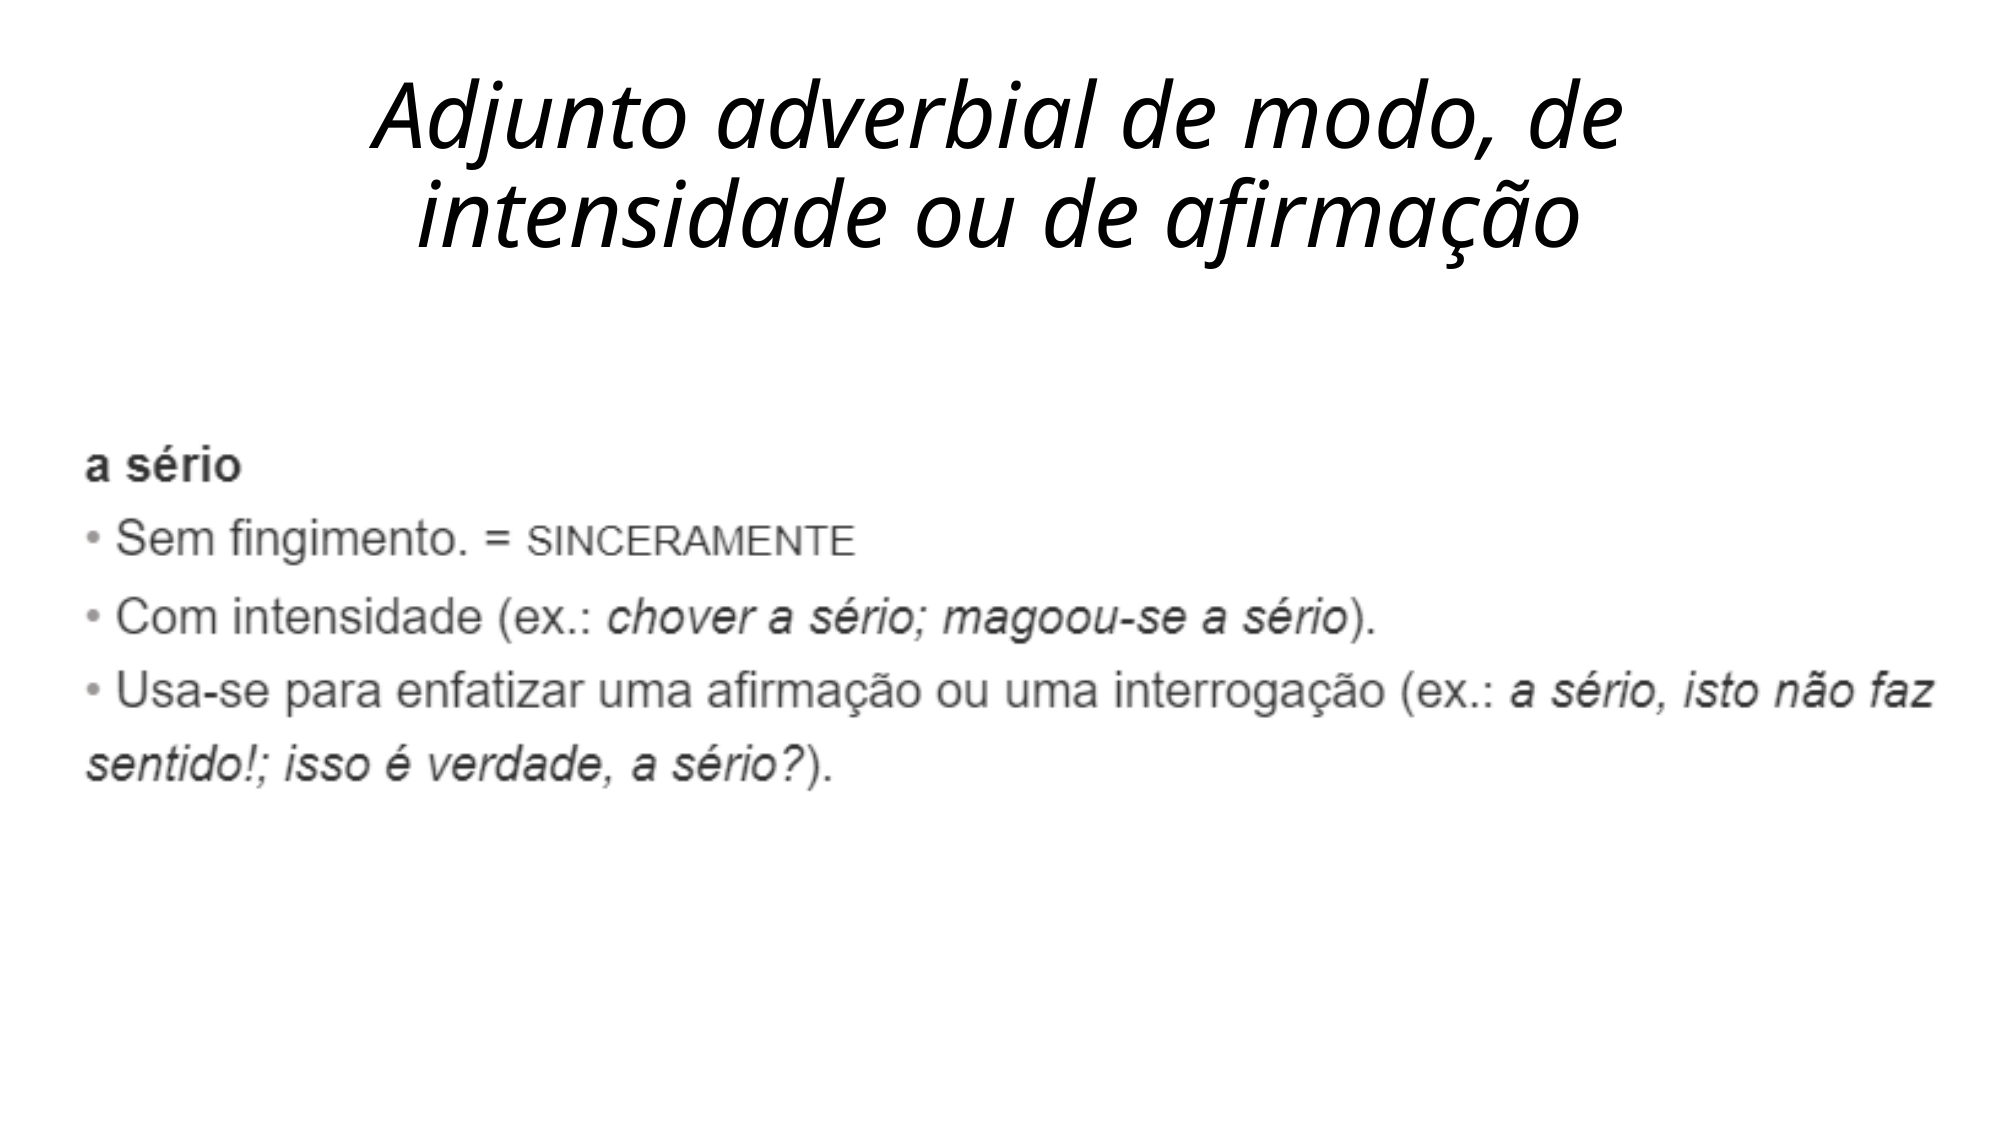

# Adjunto adverbial de modo, de intensidade ou de afirmação